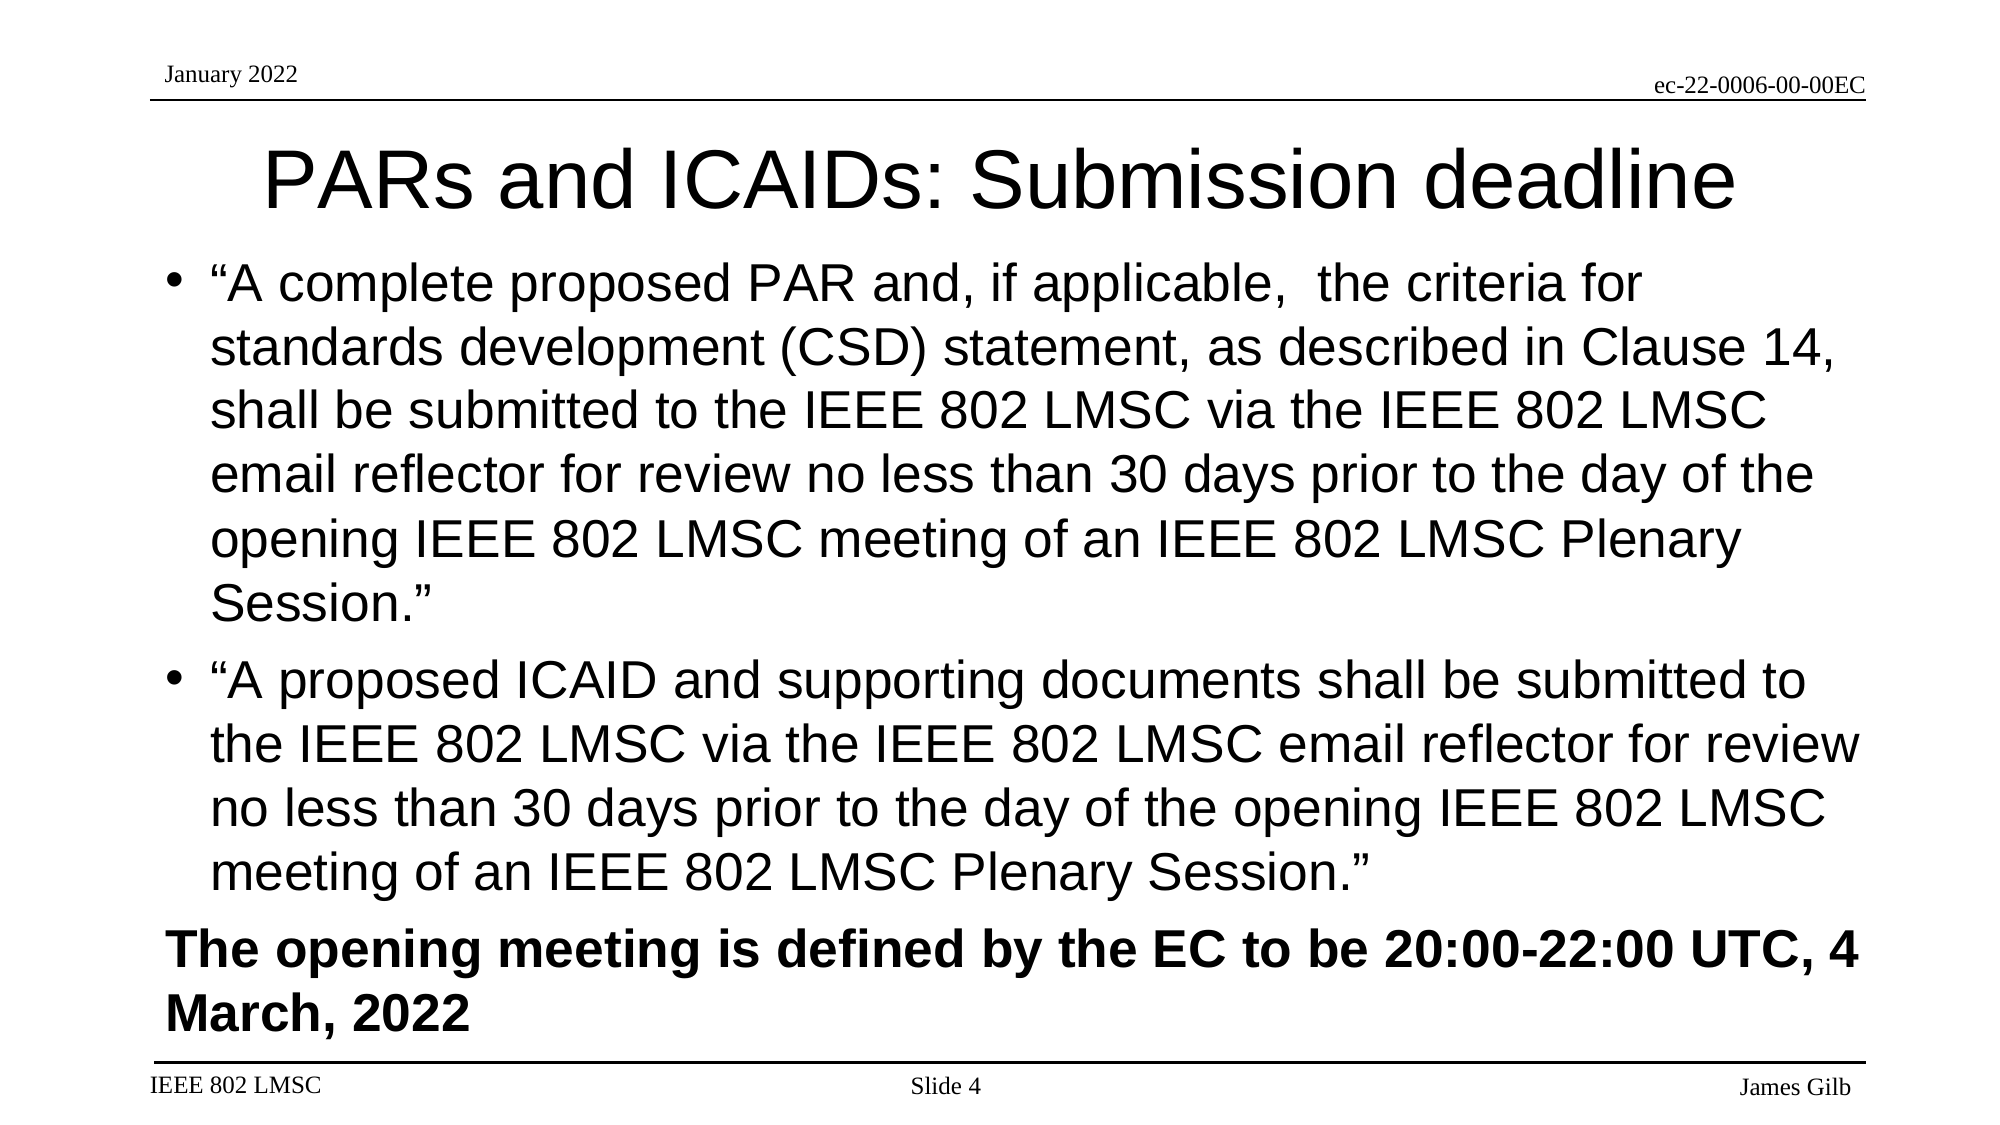

# PARs and ICAIDs: Submission deadline
“A complete proposed PAR and, if applicable, the criteria for standards development (CSD) statement, as described in Clause 14, shall be submitted to the IEEE 802 LMSC via the IEEE 802 LMSC email reflector for review no less than 30 days prior to the day of the opening IEEE 802 LMSC meeting of an IEEE 802 LMSC Plenary Session.”
“A proposed ICAID and supporting documents shall be submitted to the IEEE 802 LMSC via the IEEE 802 LMSC email reflector for review no less than 30 days prior to the day of the opening IEEE 802 LMSC meeting of an IEEE 802 LMSC Plenary Session.”
The opening meeting is defined by the EC to be 20:00-22:00 UTC, 4 March, 2022
4